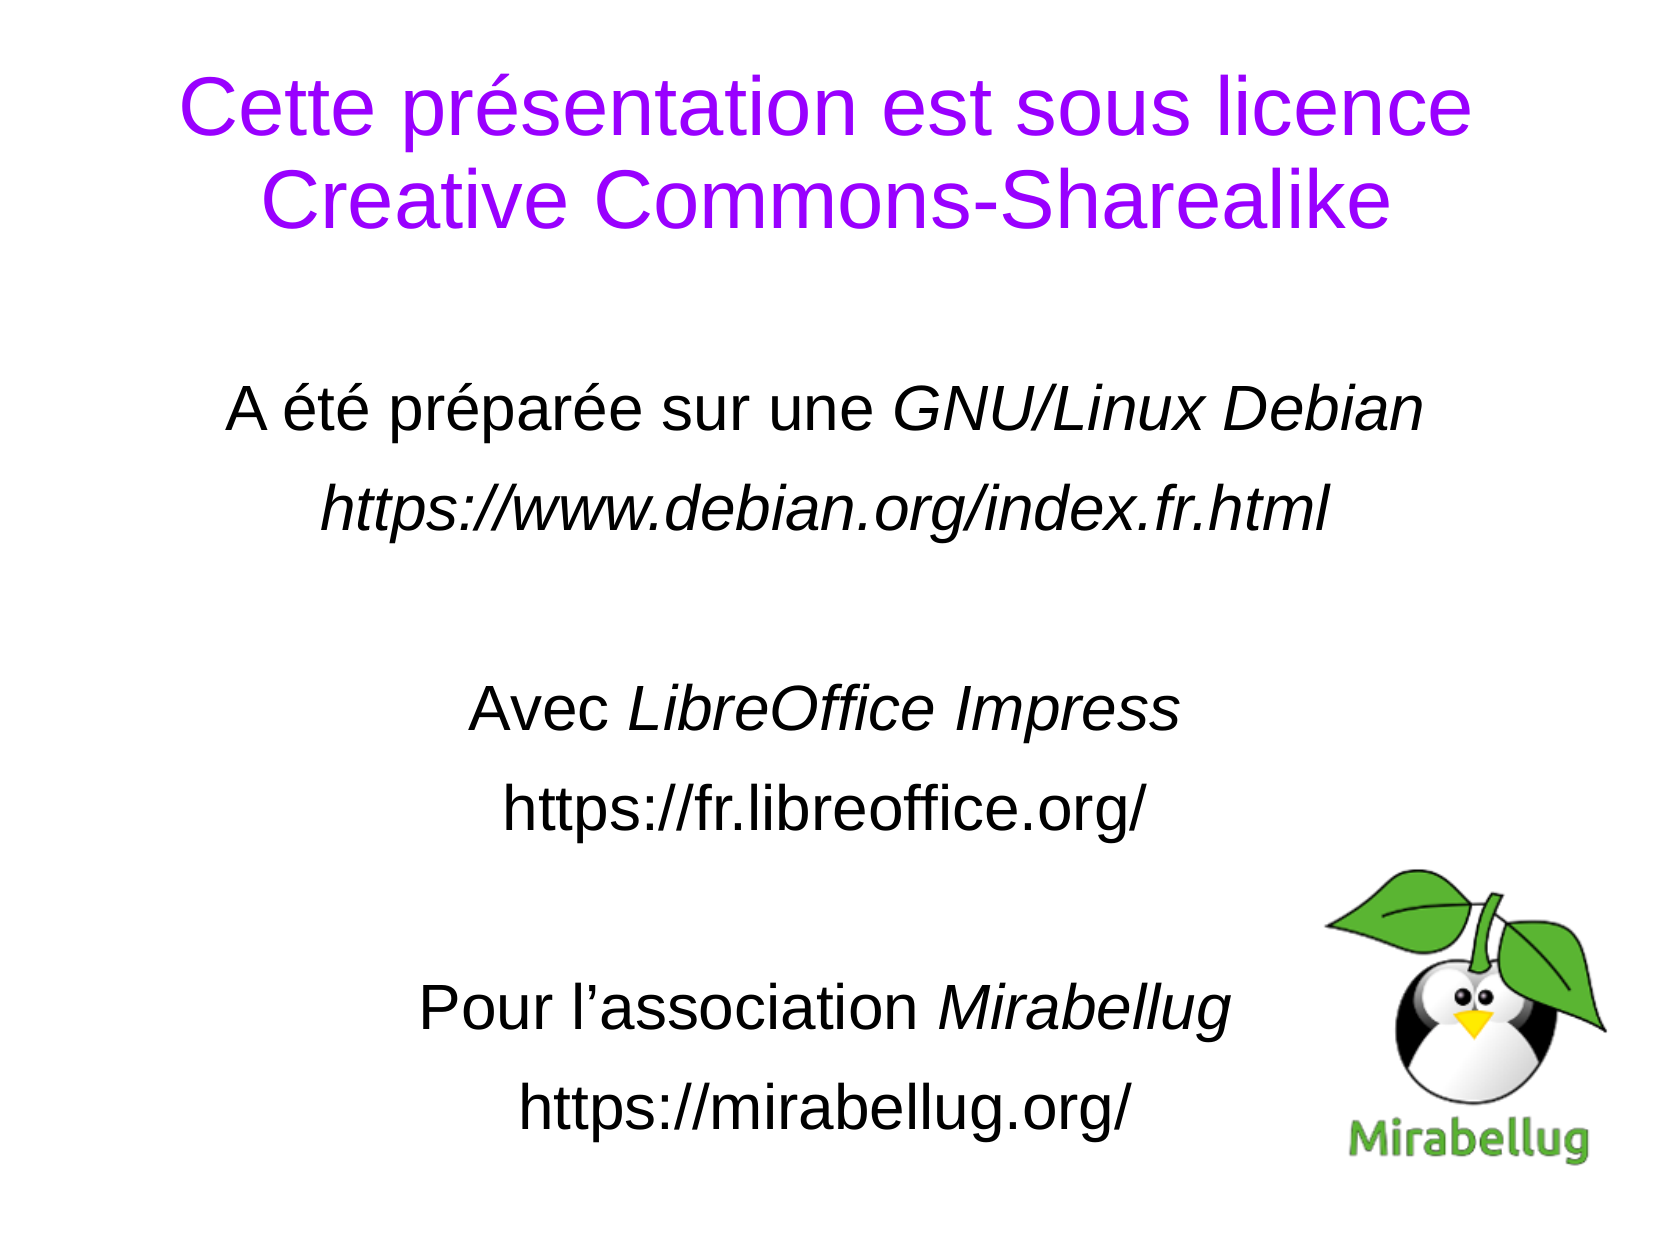

# Cette présentation est sous licence Creative Commons-Sharealike
A été préparée sur une GNU/Linux Debian
https://www.debian.org/index.fr.html
Avec LibreOffice Impress
https://fr.libreoffice.org/
Pour l’association Mirabellug
https://mirabellug.org/